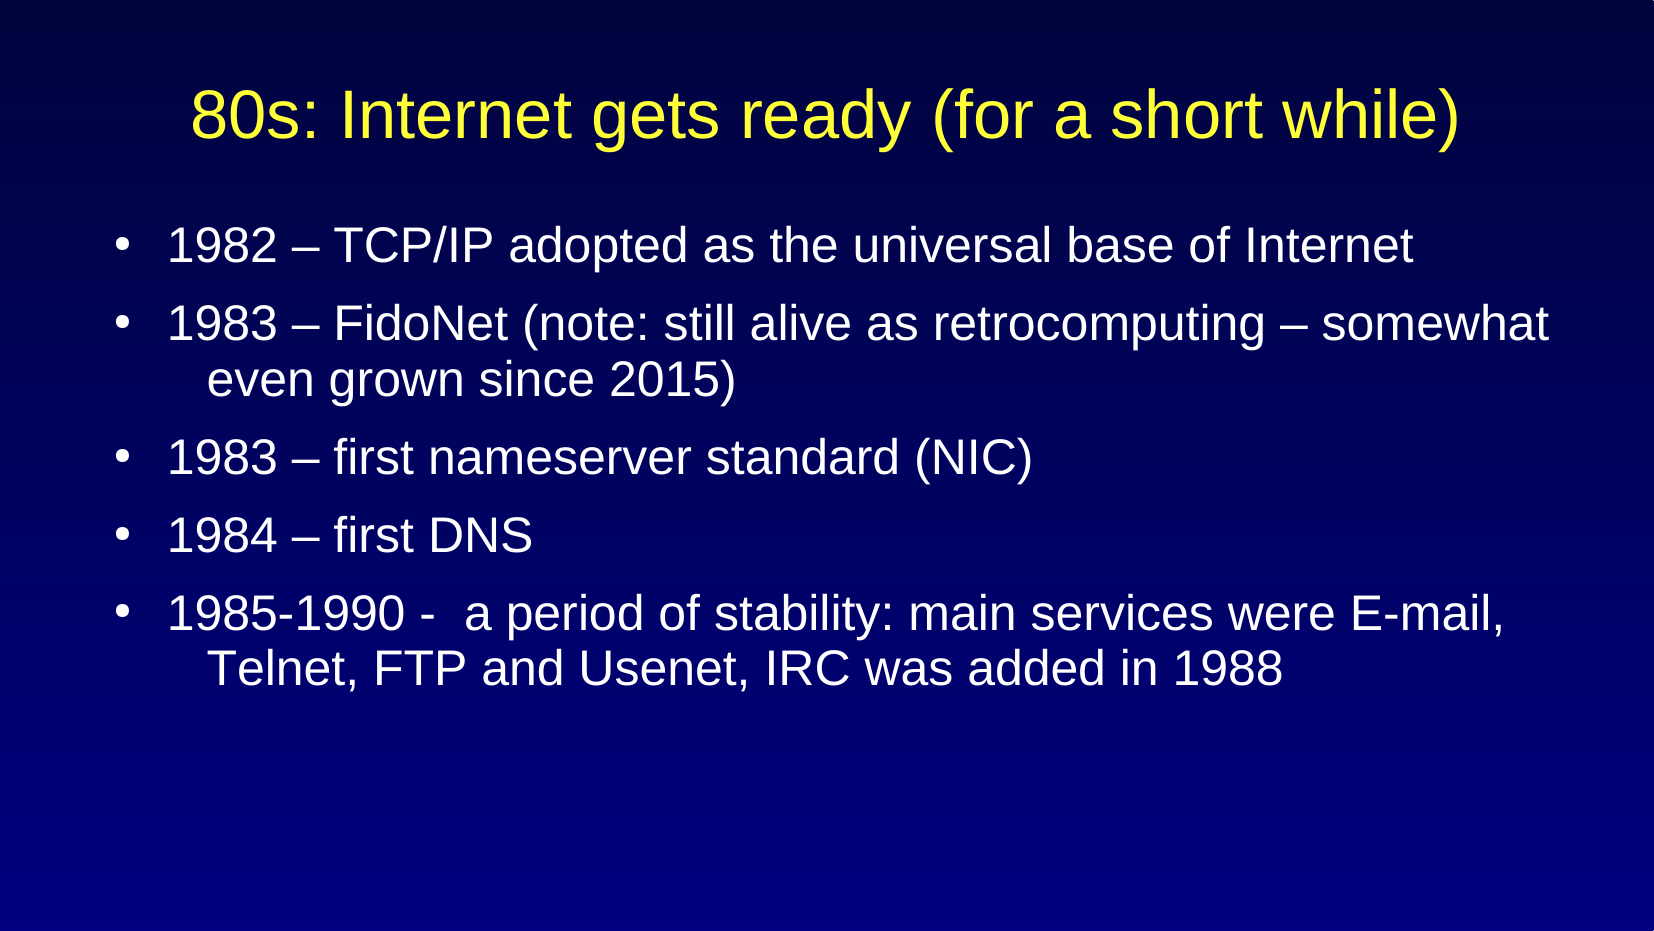

# 80s: Internet gets ready (for a short while)
1982 – TCP/IP adopted as the universal base of Internet
1983 – FidoNet (note: still alive as retrocomputing – somewhat even grown since 2015)
1983 – first nameserver standard (NIC)
1984 – first DNS
1985-1990 - a period of stability: main services were E-mail, Telnet, FTP and Usenet, IRC was added in 1988